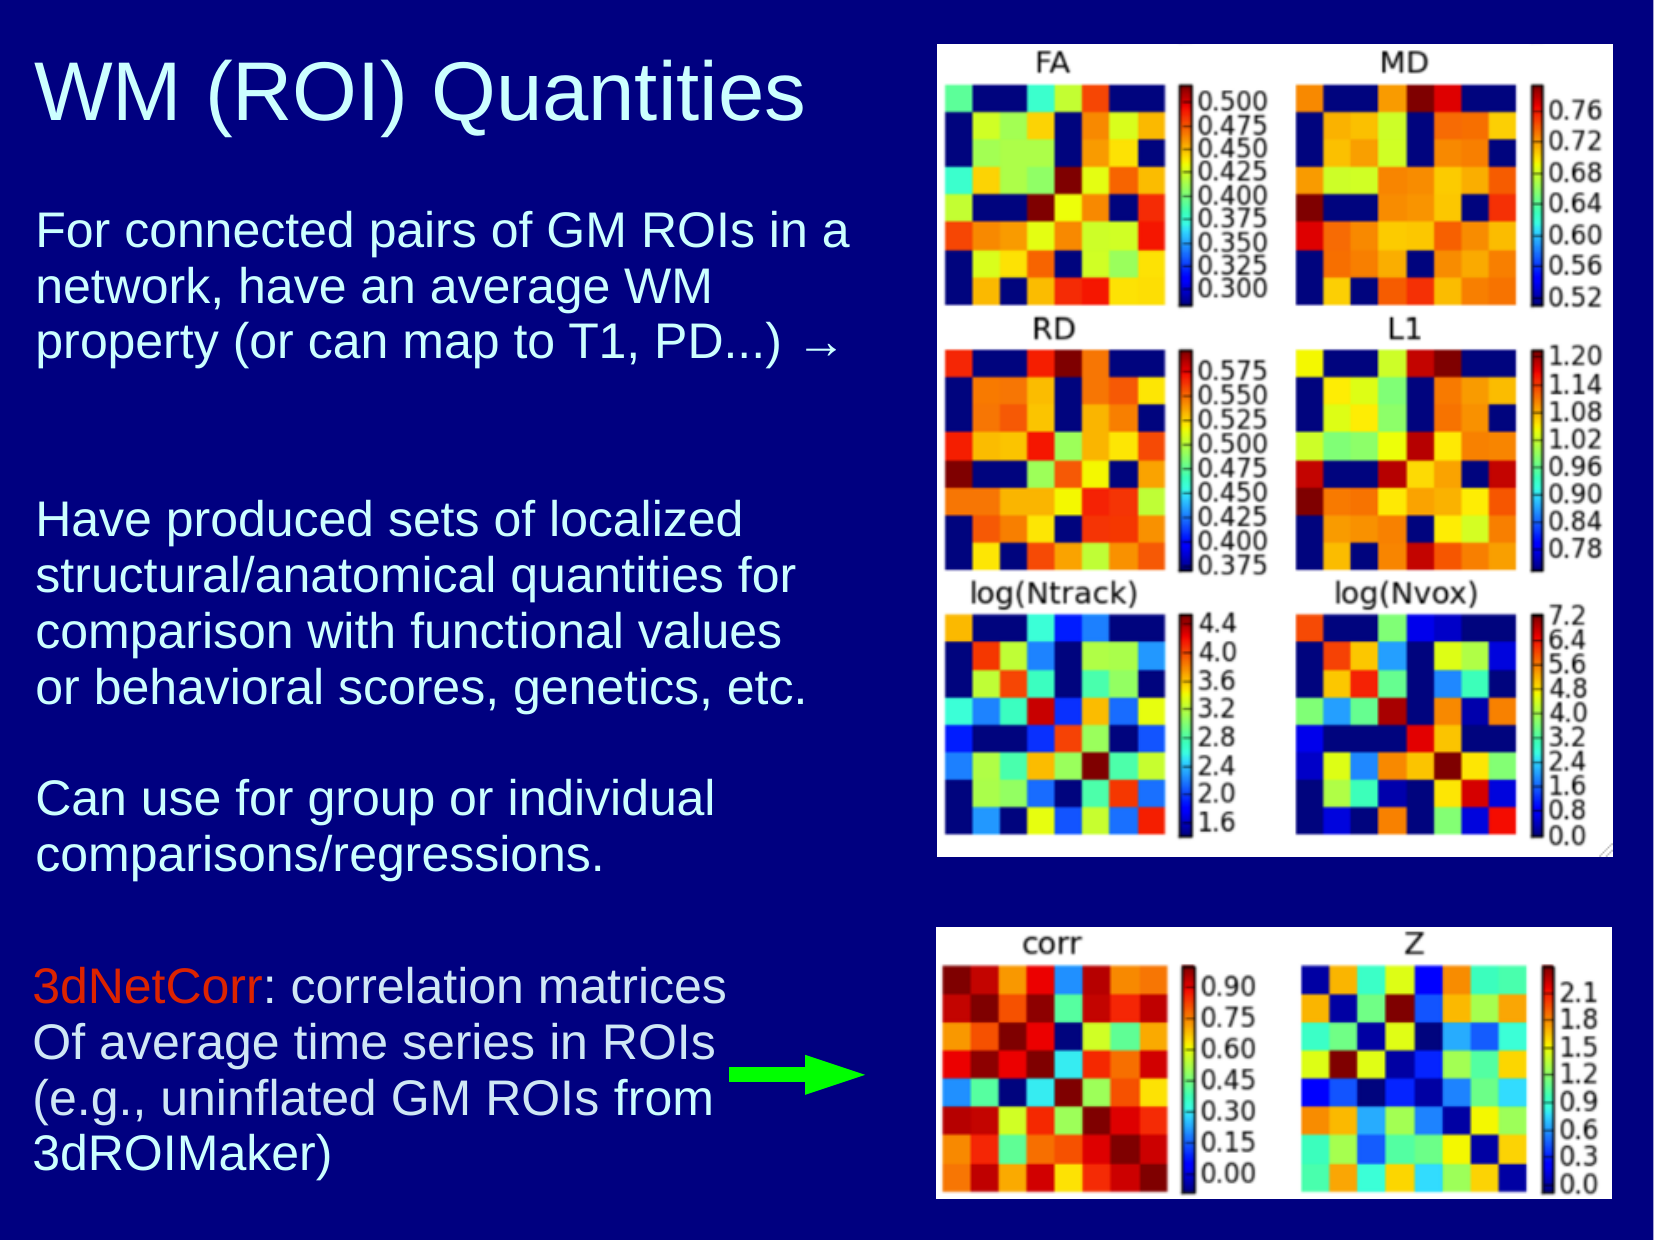

# WM (ROI) Quantities
For connected pairs of GM ROIs in a
network, have an average WM
property (or can map to T1, PD...) →
Have produced sets of localized
structural/anatomical quantities for
comparison with functional values
or behavioral scores, genetics, etc.
Can use for group or individual
comparisons/regressions.
3dNetCorr: correlation matrices
Of average time series in ROIs
(e.g., uninflated GM ROIs from
3dROIMaker)